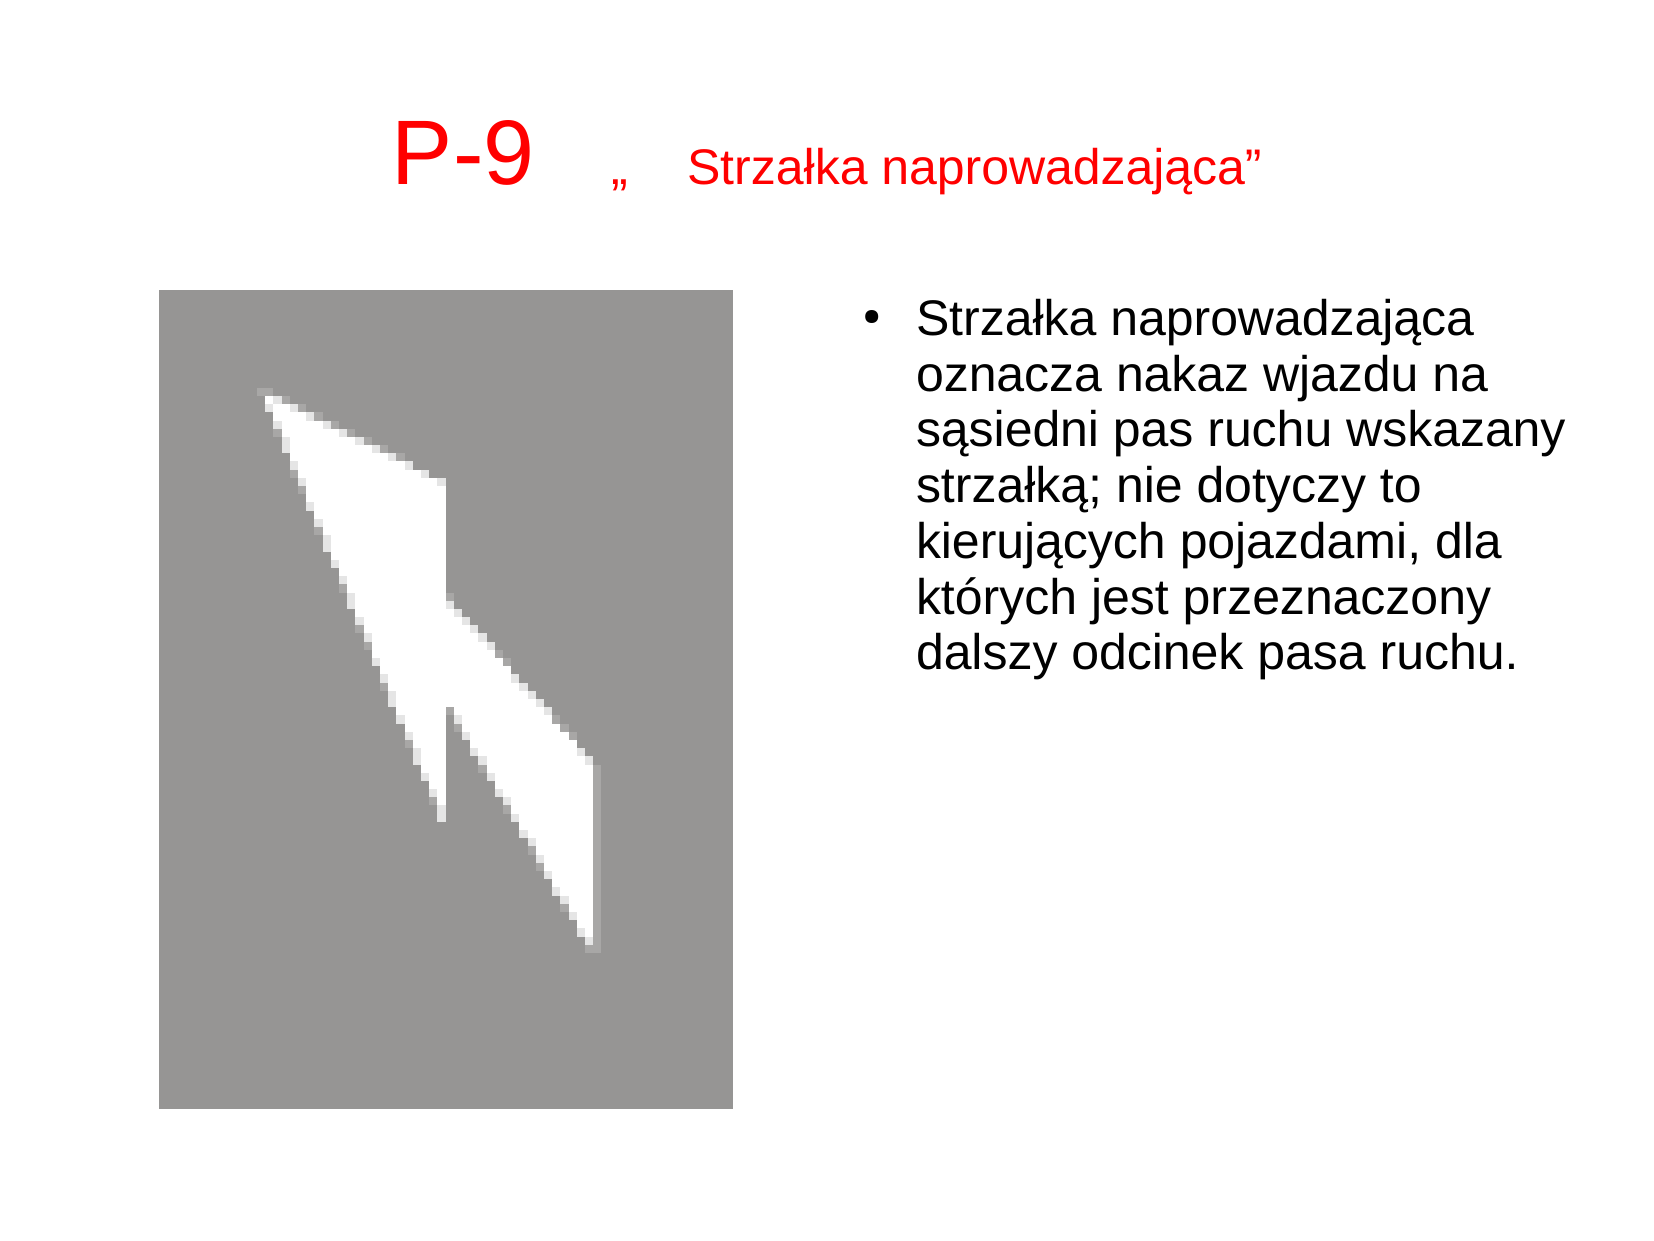

# P-9 „	Strzałka naprowadzająca”
Strzałka naprowadzająca oznacza nakaz wjazdu na sąsiedni pas ruchu wskazany strzałką; nie dotyczy to kierujących pojazdami, dla których jest przeznaczony dalszy odcinek pasa ruchu.